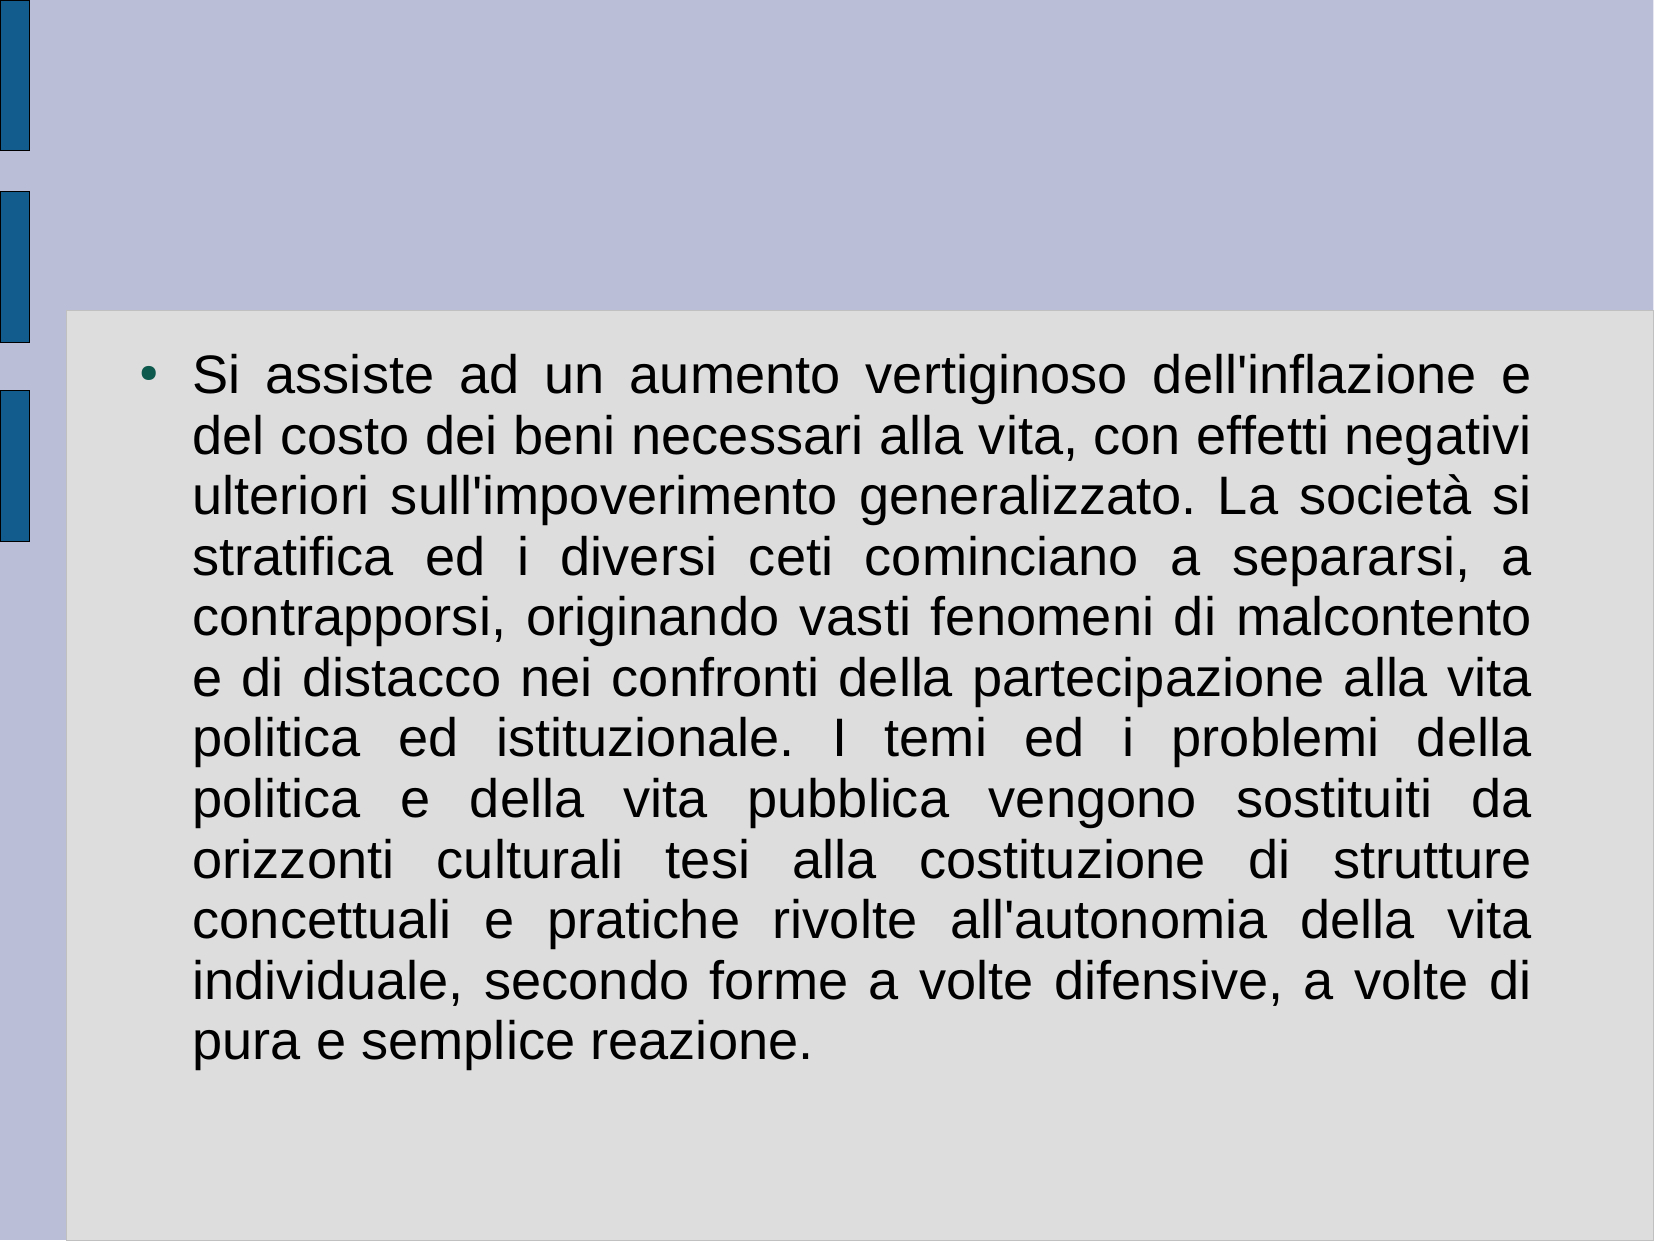

#
Si assiste ad un aumento vertiginoso dell'inflazione e del costo dei beni necessari alla vita, con effetti negativi ulteriori sull'impoverimento generalizzato. La società si stratifica ed i diversi ceti cominciano a separarsi, a contrapporsi, originando vasti fenomeni di malcontento e di distacco nei confronti della partecipazione alla vita politica ed istituzionale. I temi ed i problemi della politica e della vita pubblica vengono sostituiti da orizzonti culturali tesi alla costituzione di strutture concettuali e pratiche rivolte all'autonomia della vita individuale, secondo forme a volte difensive, a volte di pura e semplice reazione.